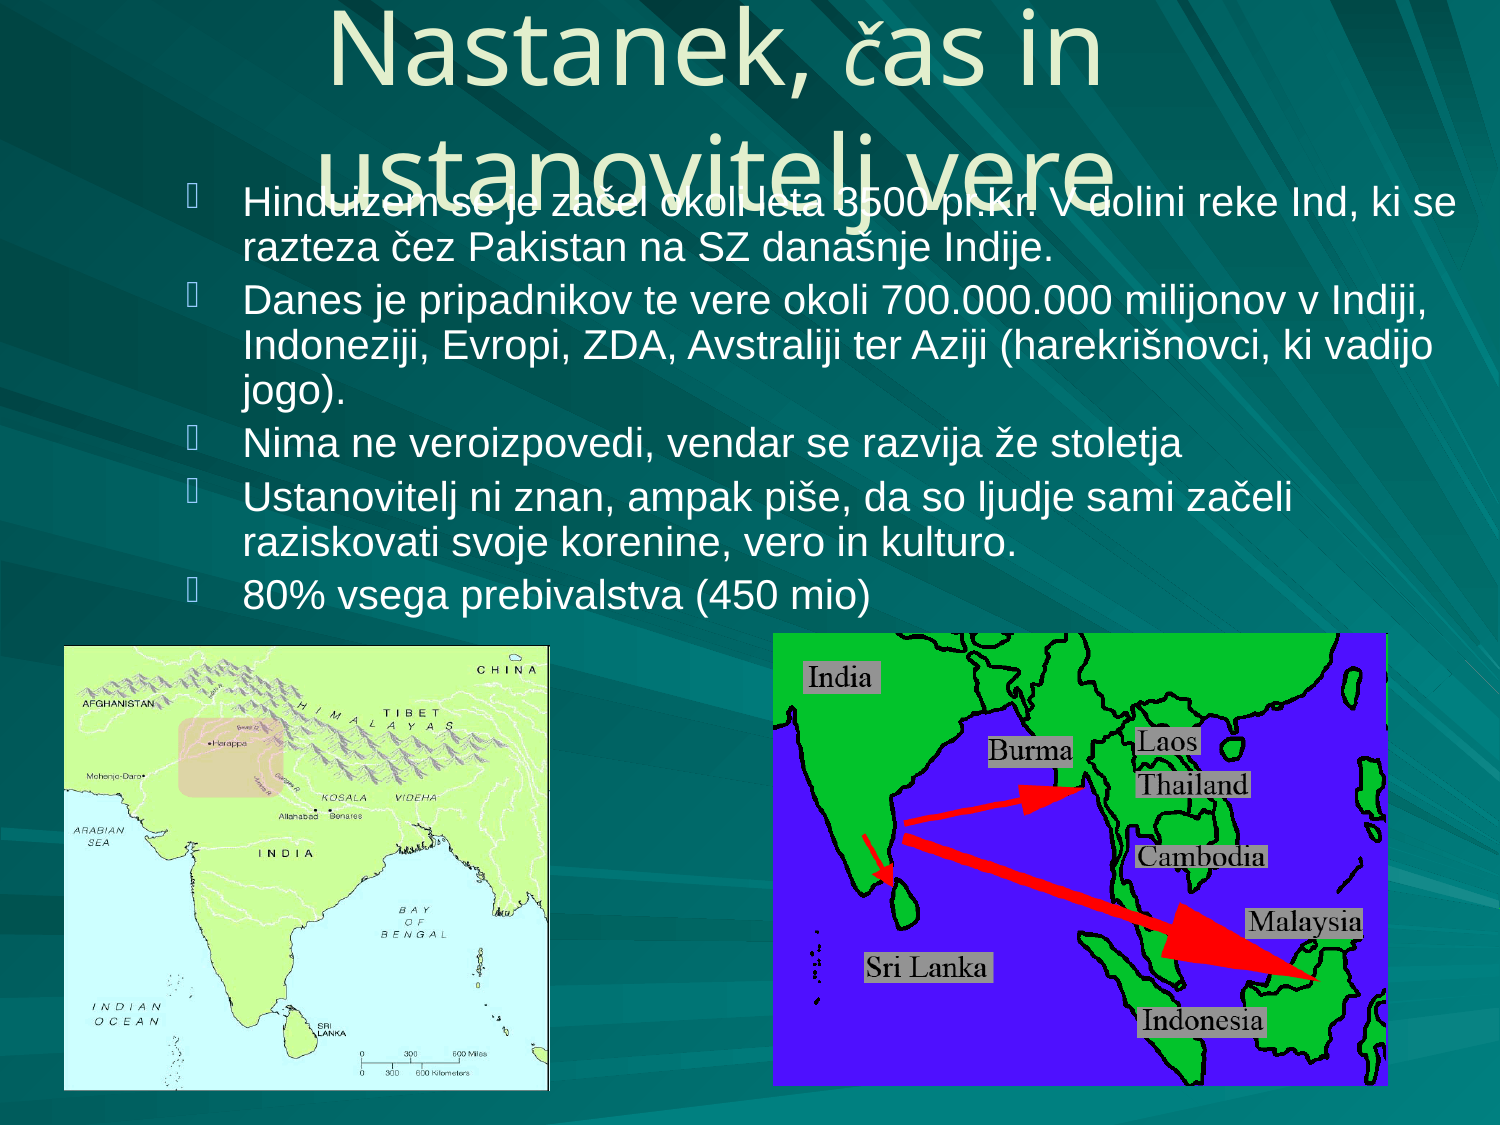

# Nastanek, čas in ustanovitelj vere
Hinduizem se je začel okoli leta 3500 pr.Kr. V dolini reke Ind, ki se razteza čez Pakistan na SZ današnje Indije.
Danes je pripadnikov te vere okoli 700.000.000 milijonov v Indiji, Indoneziji, Evropi, ZDA, Avstraliji ter Aziji (harekrišnovci, ki vadijo jogo).
Nima ne veroizpovedi, vendar se razvija že stoletja
Ustanovitelj ni znan, ampak piše, da so ljudje sami začeli raziskovati svoje korenine, vero in kulturo.
80% vsega prebivalstva (450 mio)